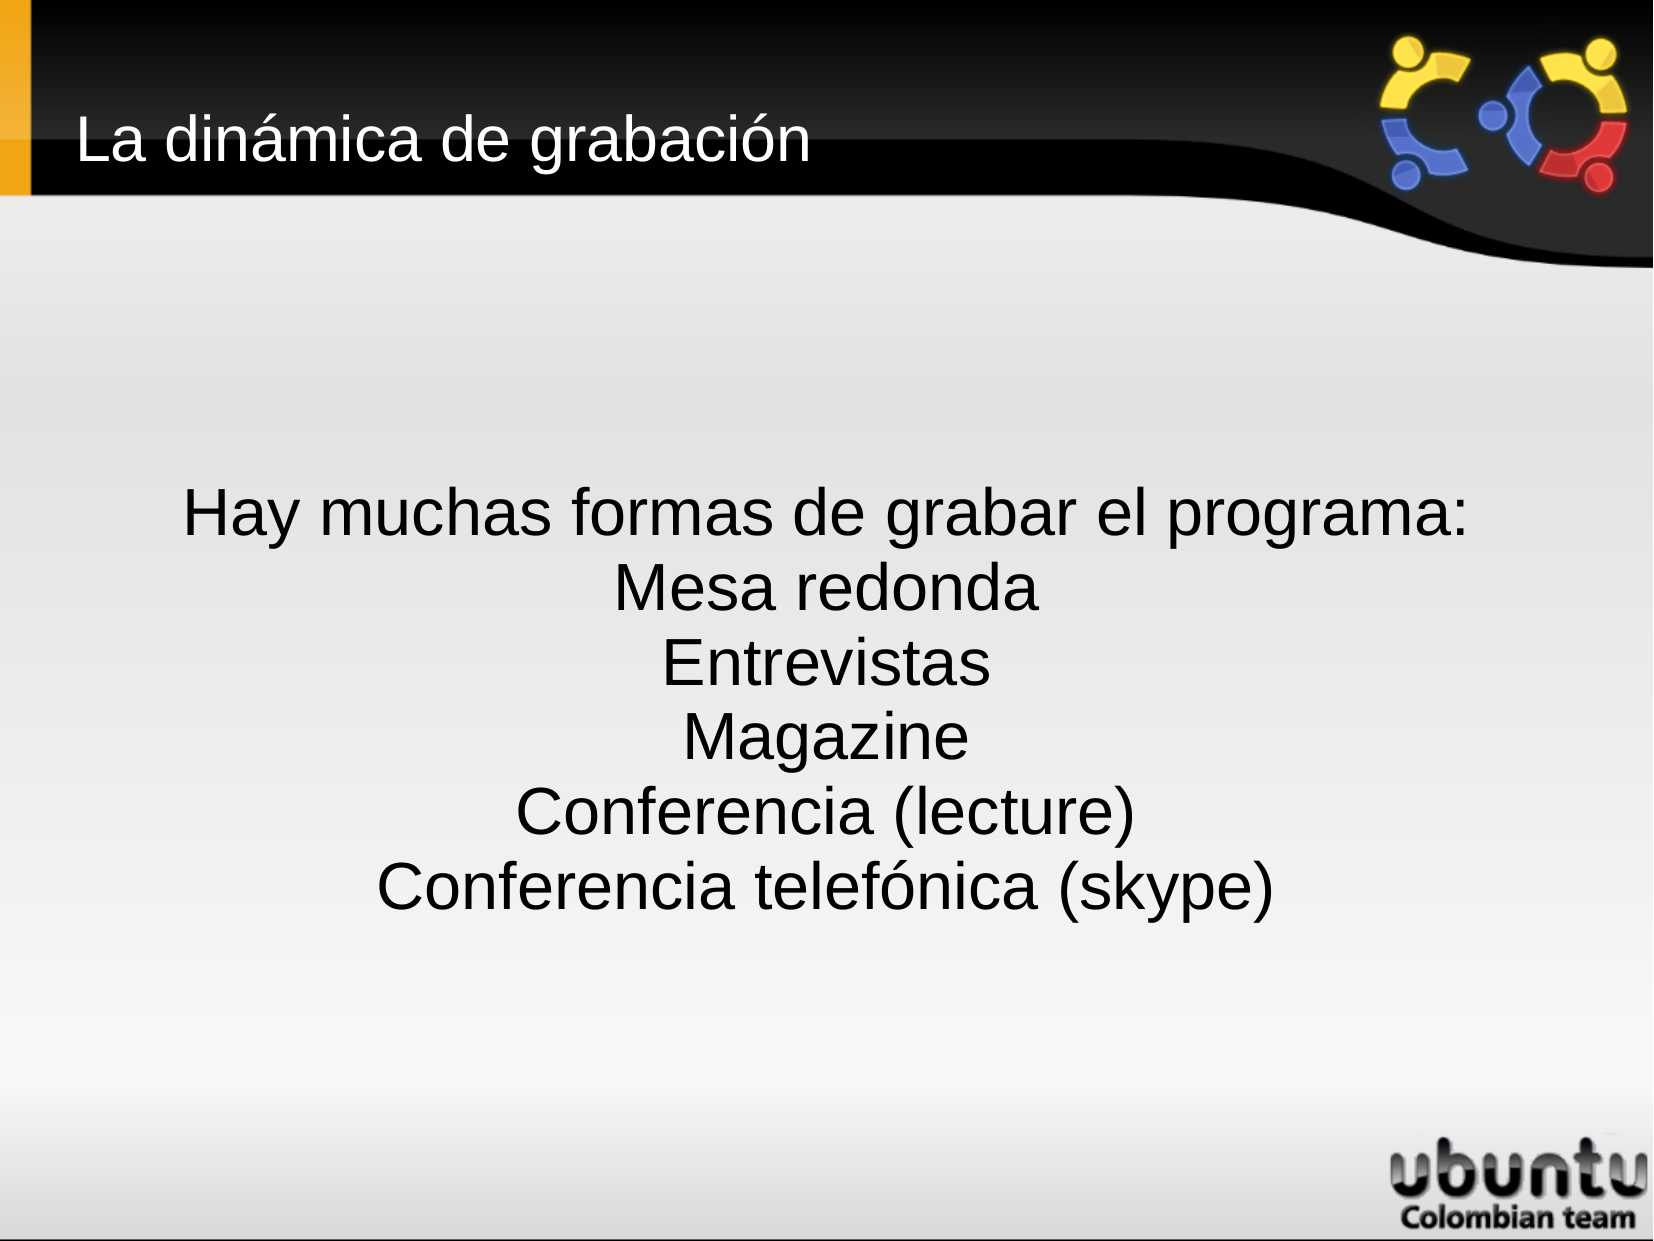

# La dinámica de grabación
Hay muchas formas de grabar el programa:
Mesa redonda
Entrevistas
Magazine
Conferencia (lecture)
Conferencia telefónica (skype)